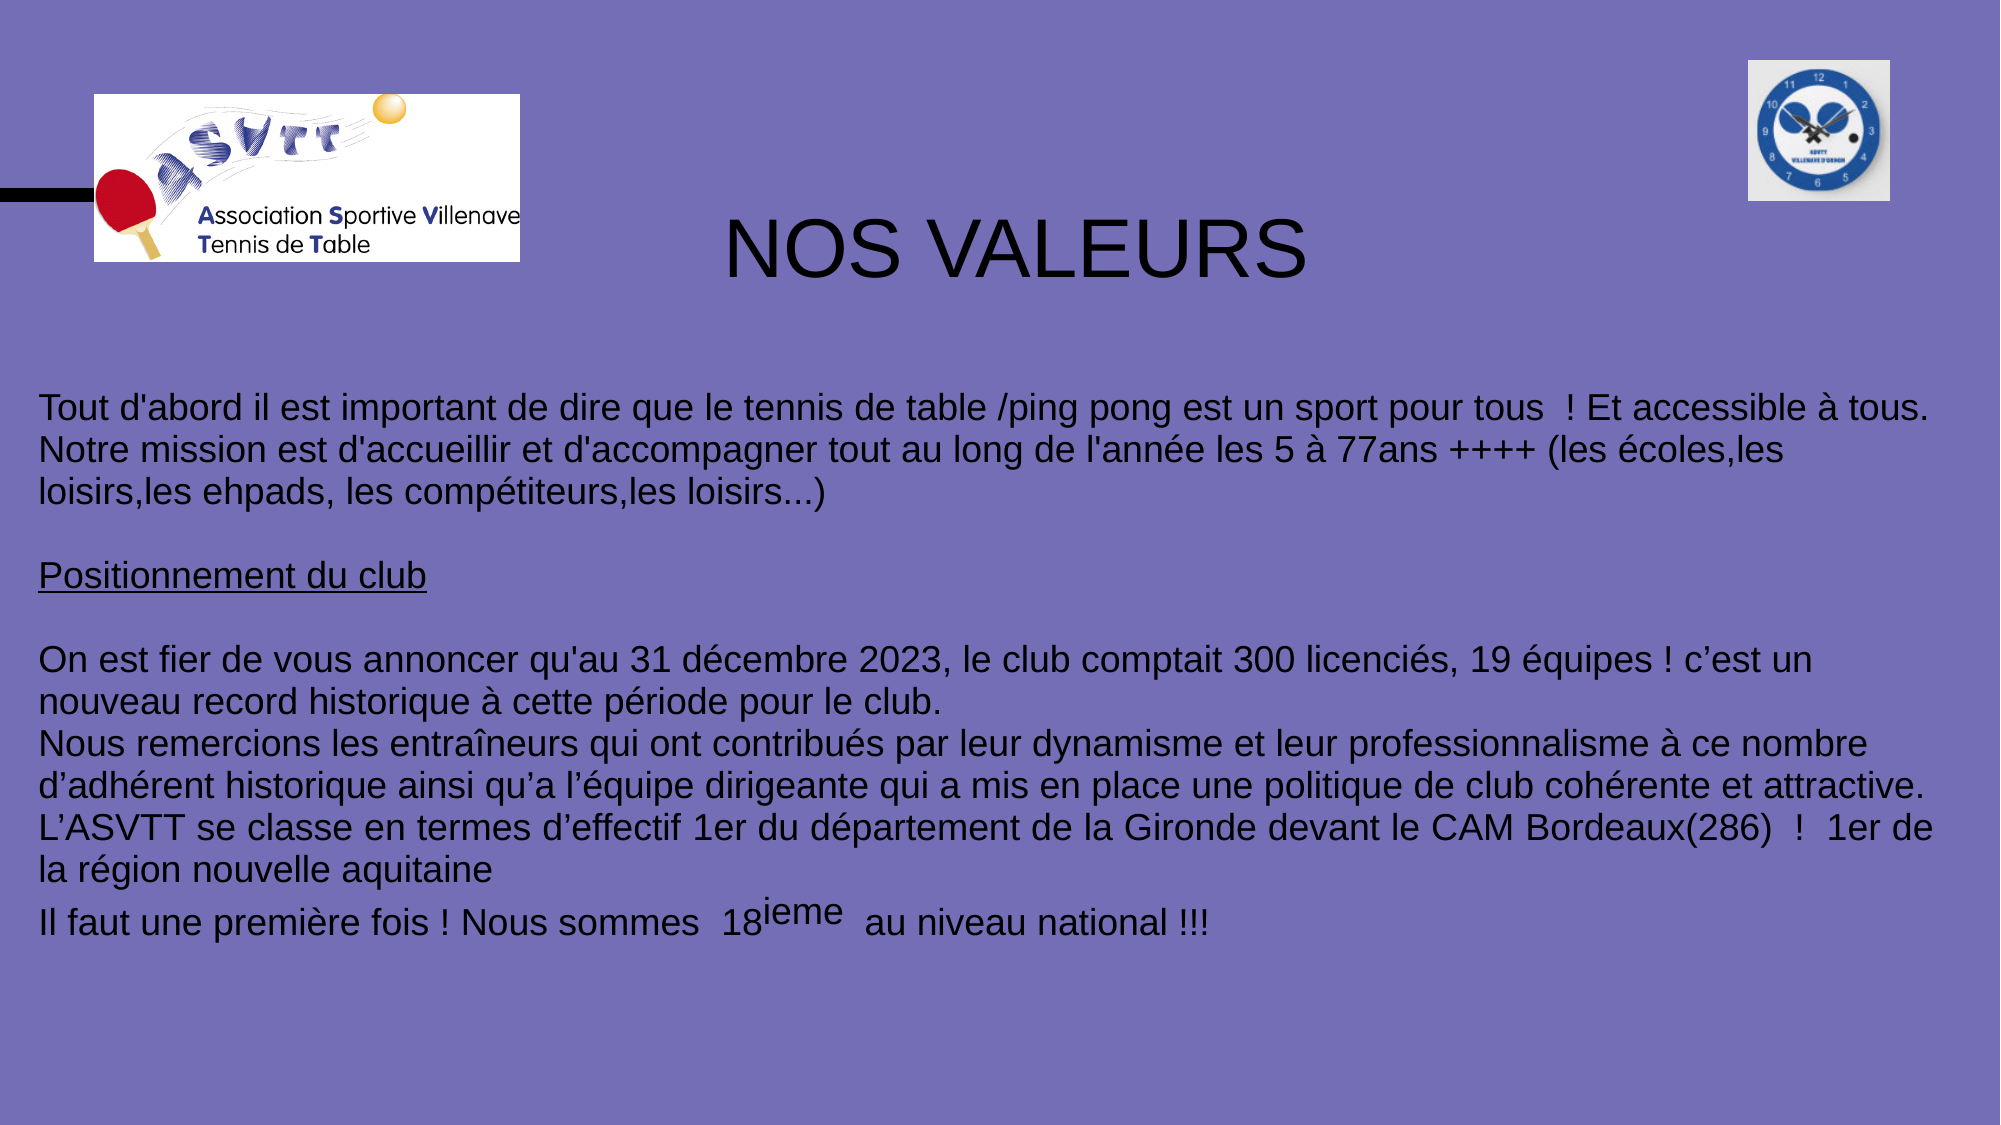

NOS VALEURS
Tout d'abord il est important de dire que le tennis de table /ping pong est un sport pour tous  ! Et accessible à tous.
Notre mission est d'accueillir et d'accompagner tout au long de l'année les 5 à 77ans ++++ (les écoles,les loisirs,les ehpads, les compétiteurs,les loisirs...)
Positionnement du club
On est fier de vous annoncer qu'au 31 décembre 2023, le club comptait 300 licenciés, 19 équipes ! c’est un nouveau record historique à cette période pour le club.
Nous remercions les entraîneurs qui ont contribués par leur dynamisme et leur professionnalisme à ce nombre d’adhérent historique ainsi qu’a l’équipe dirigeante qui a mis en place une politique de club cohérente et attractive.
L’ASVTT se classe en termes d’effectif 1er du département de la Gironde devant le CAM Bordeaux(286)  ! 1er de la région nouvelle aquitaine
Il faut une première fois ! Nous sommes 18ieme au niveau national !!!